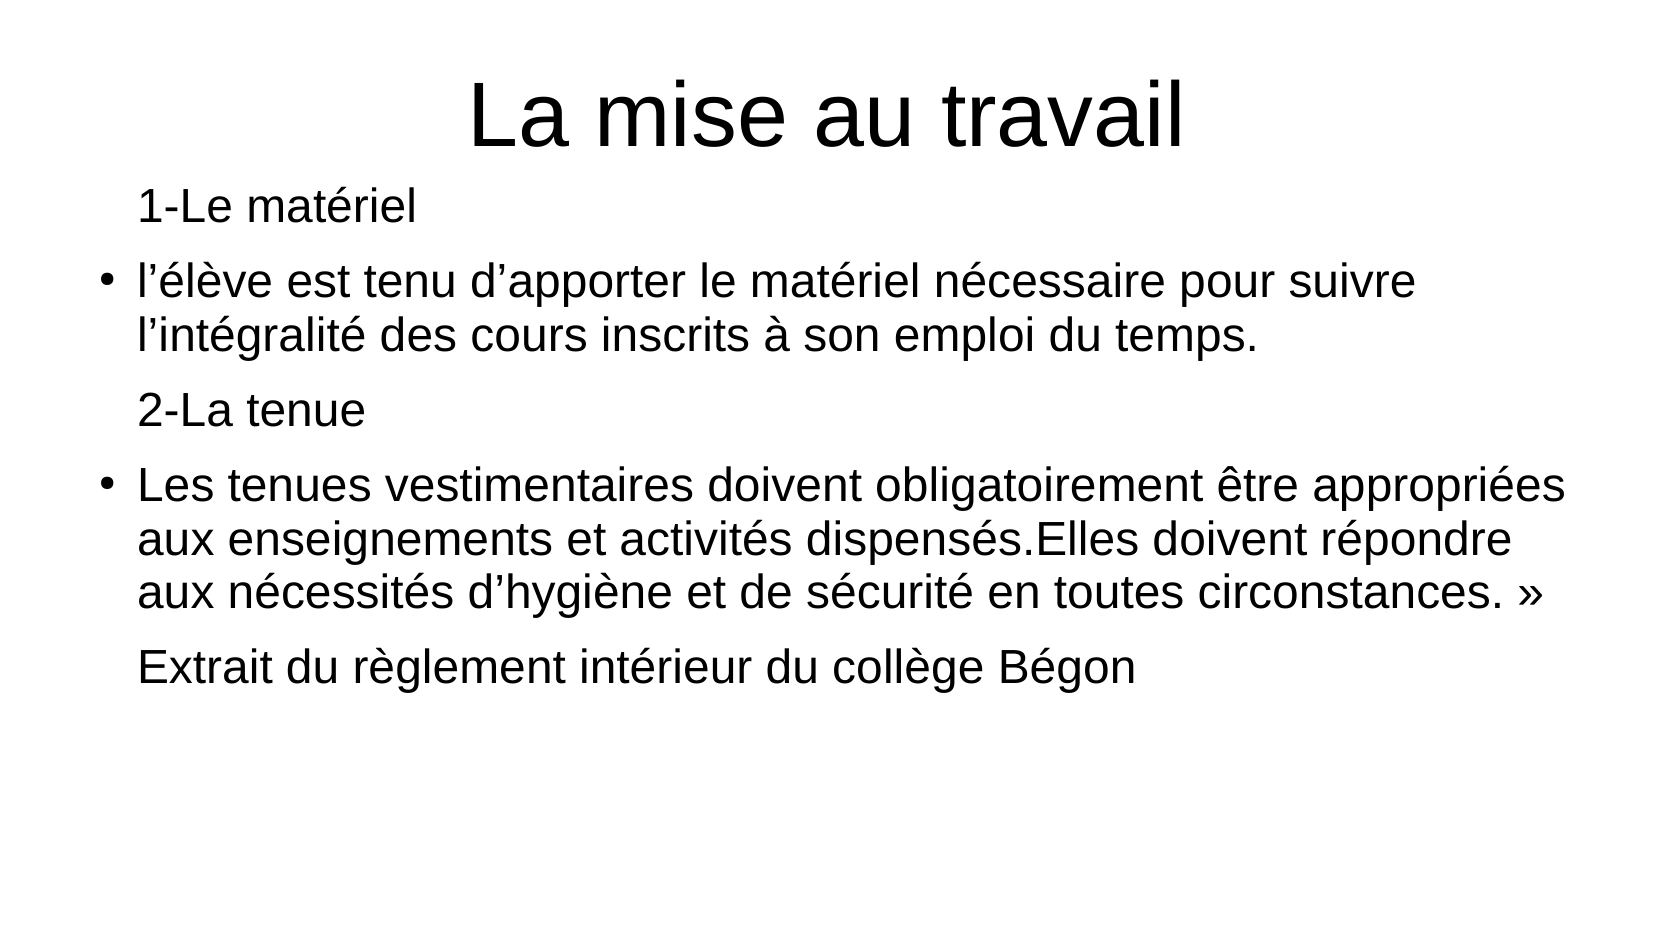

# La mise au travail
1-Le matériel
l’élève est tenu d’apporter le matériel nécessaire pour suivre l’intégralité des cours inscrits à son emploi du temps.
2-La tenue
Les tenues vestimentaires doivent obligatoirement être appropriées aux enseignements et activités dispensés.Elles doivent répondre aux nécessités d’hygiène et de sécurité en toutes circonstances. »
Extrait du règlement intérieur du collège Bégon